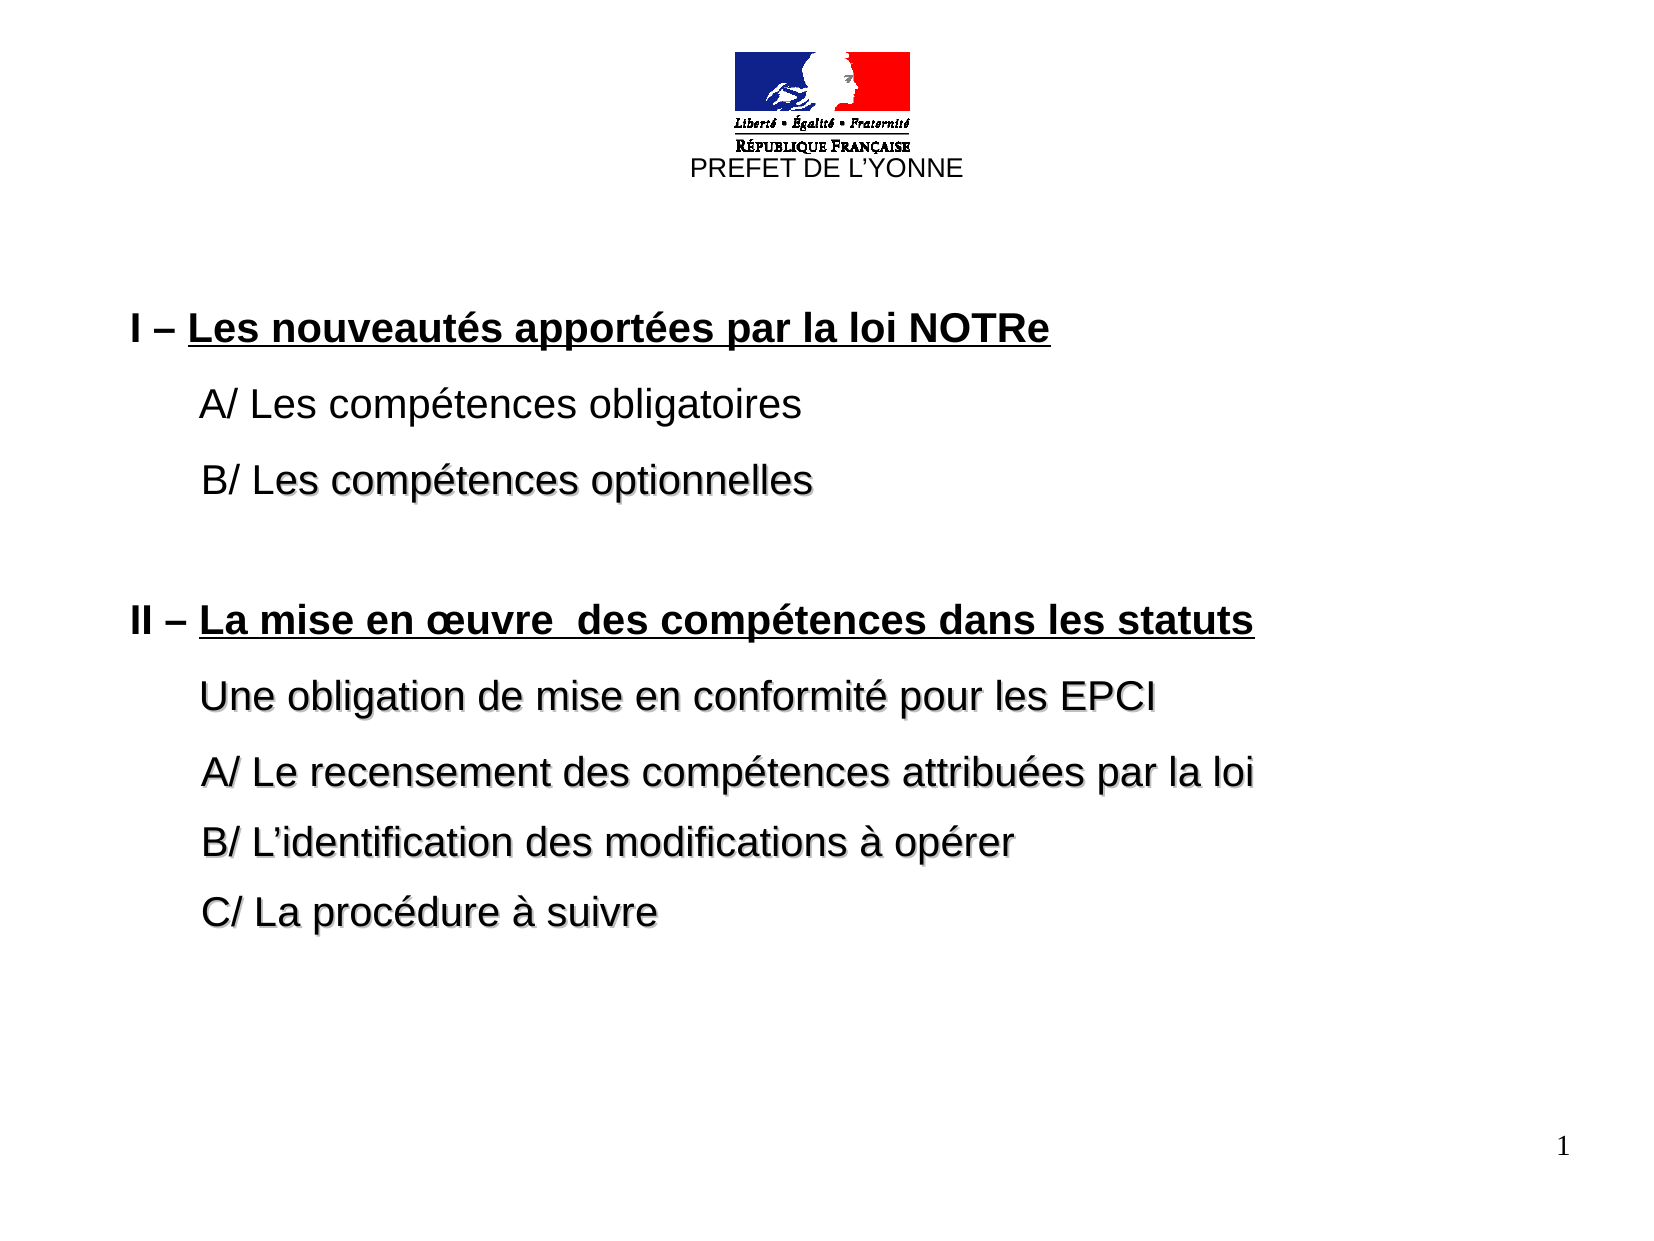

# PREFET DE L’YONNE
I – Les nouveautés apportées par la loi NOTRe
 A/ Les compétences obligatoires
B/ Les compétences optionnelles
II – La mise en œuvre des compétences dans les statuts
 Une obligation de mise en conformité pour les EPCI
A/ Le recensement des compétences attribuées par la loi
B/ L’identification des modifications à opérer
C/ La procédure à suivre
1